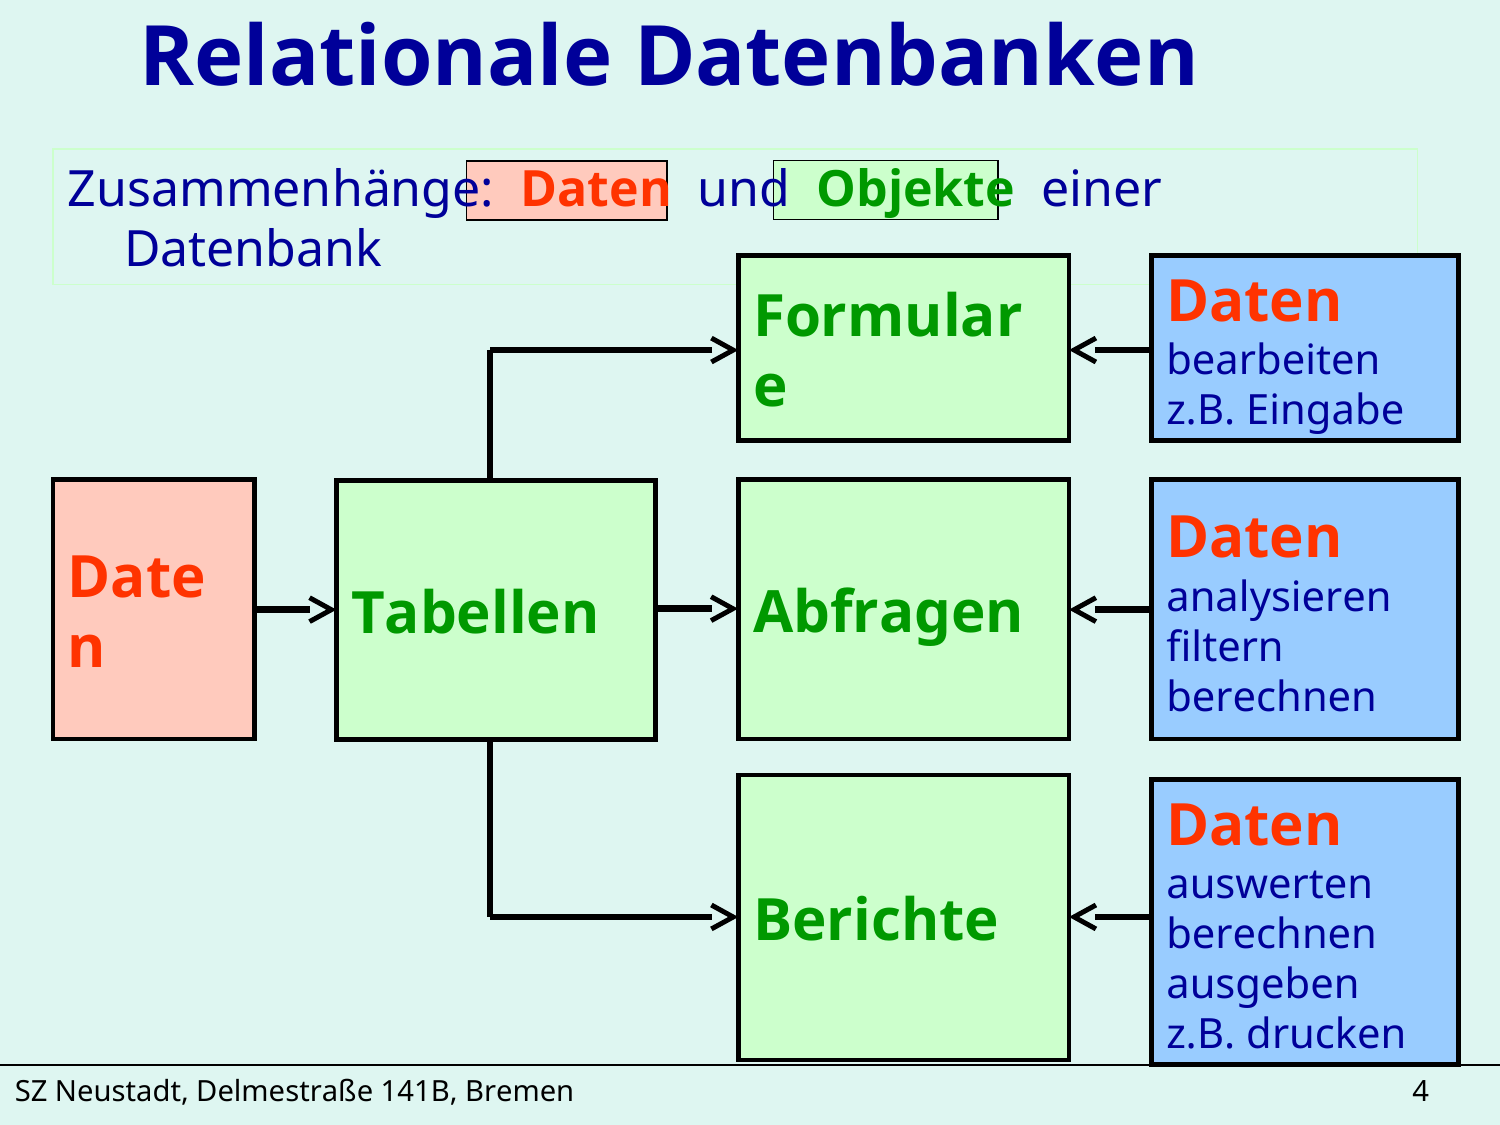

Relationale Datenbanken
Zusammenhänge: Daten und Objekte einer Datenbank
Formulare
Daten
bearbeiten
z.B. Eingabe
Daten
Abfragen
Daten
analysieren
filtern
berechnen
Tabellen
Berichte
Daten
auswerten
berechnen
ausgeben
z.B. drucken